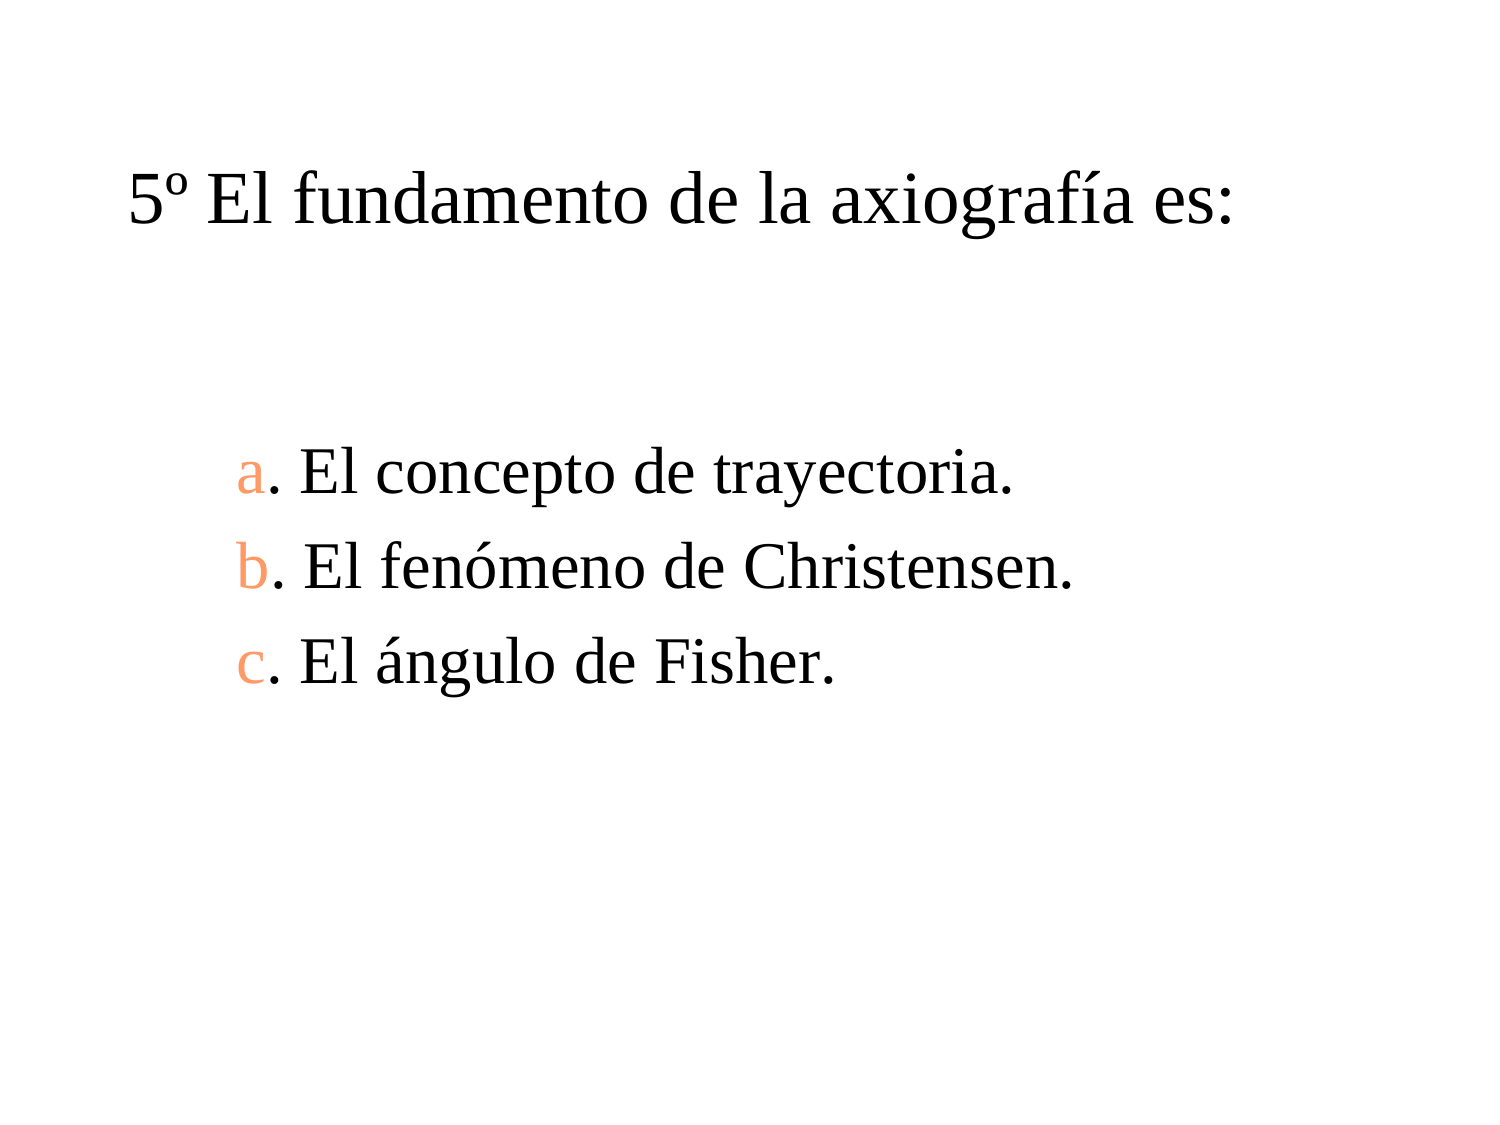

# 5º El fundamento de la axiografía es:
a. El concepto de trayectoria.
b. El fenómeno de Christensen.
c. El ángulo de Fisher.